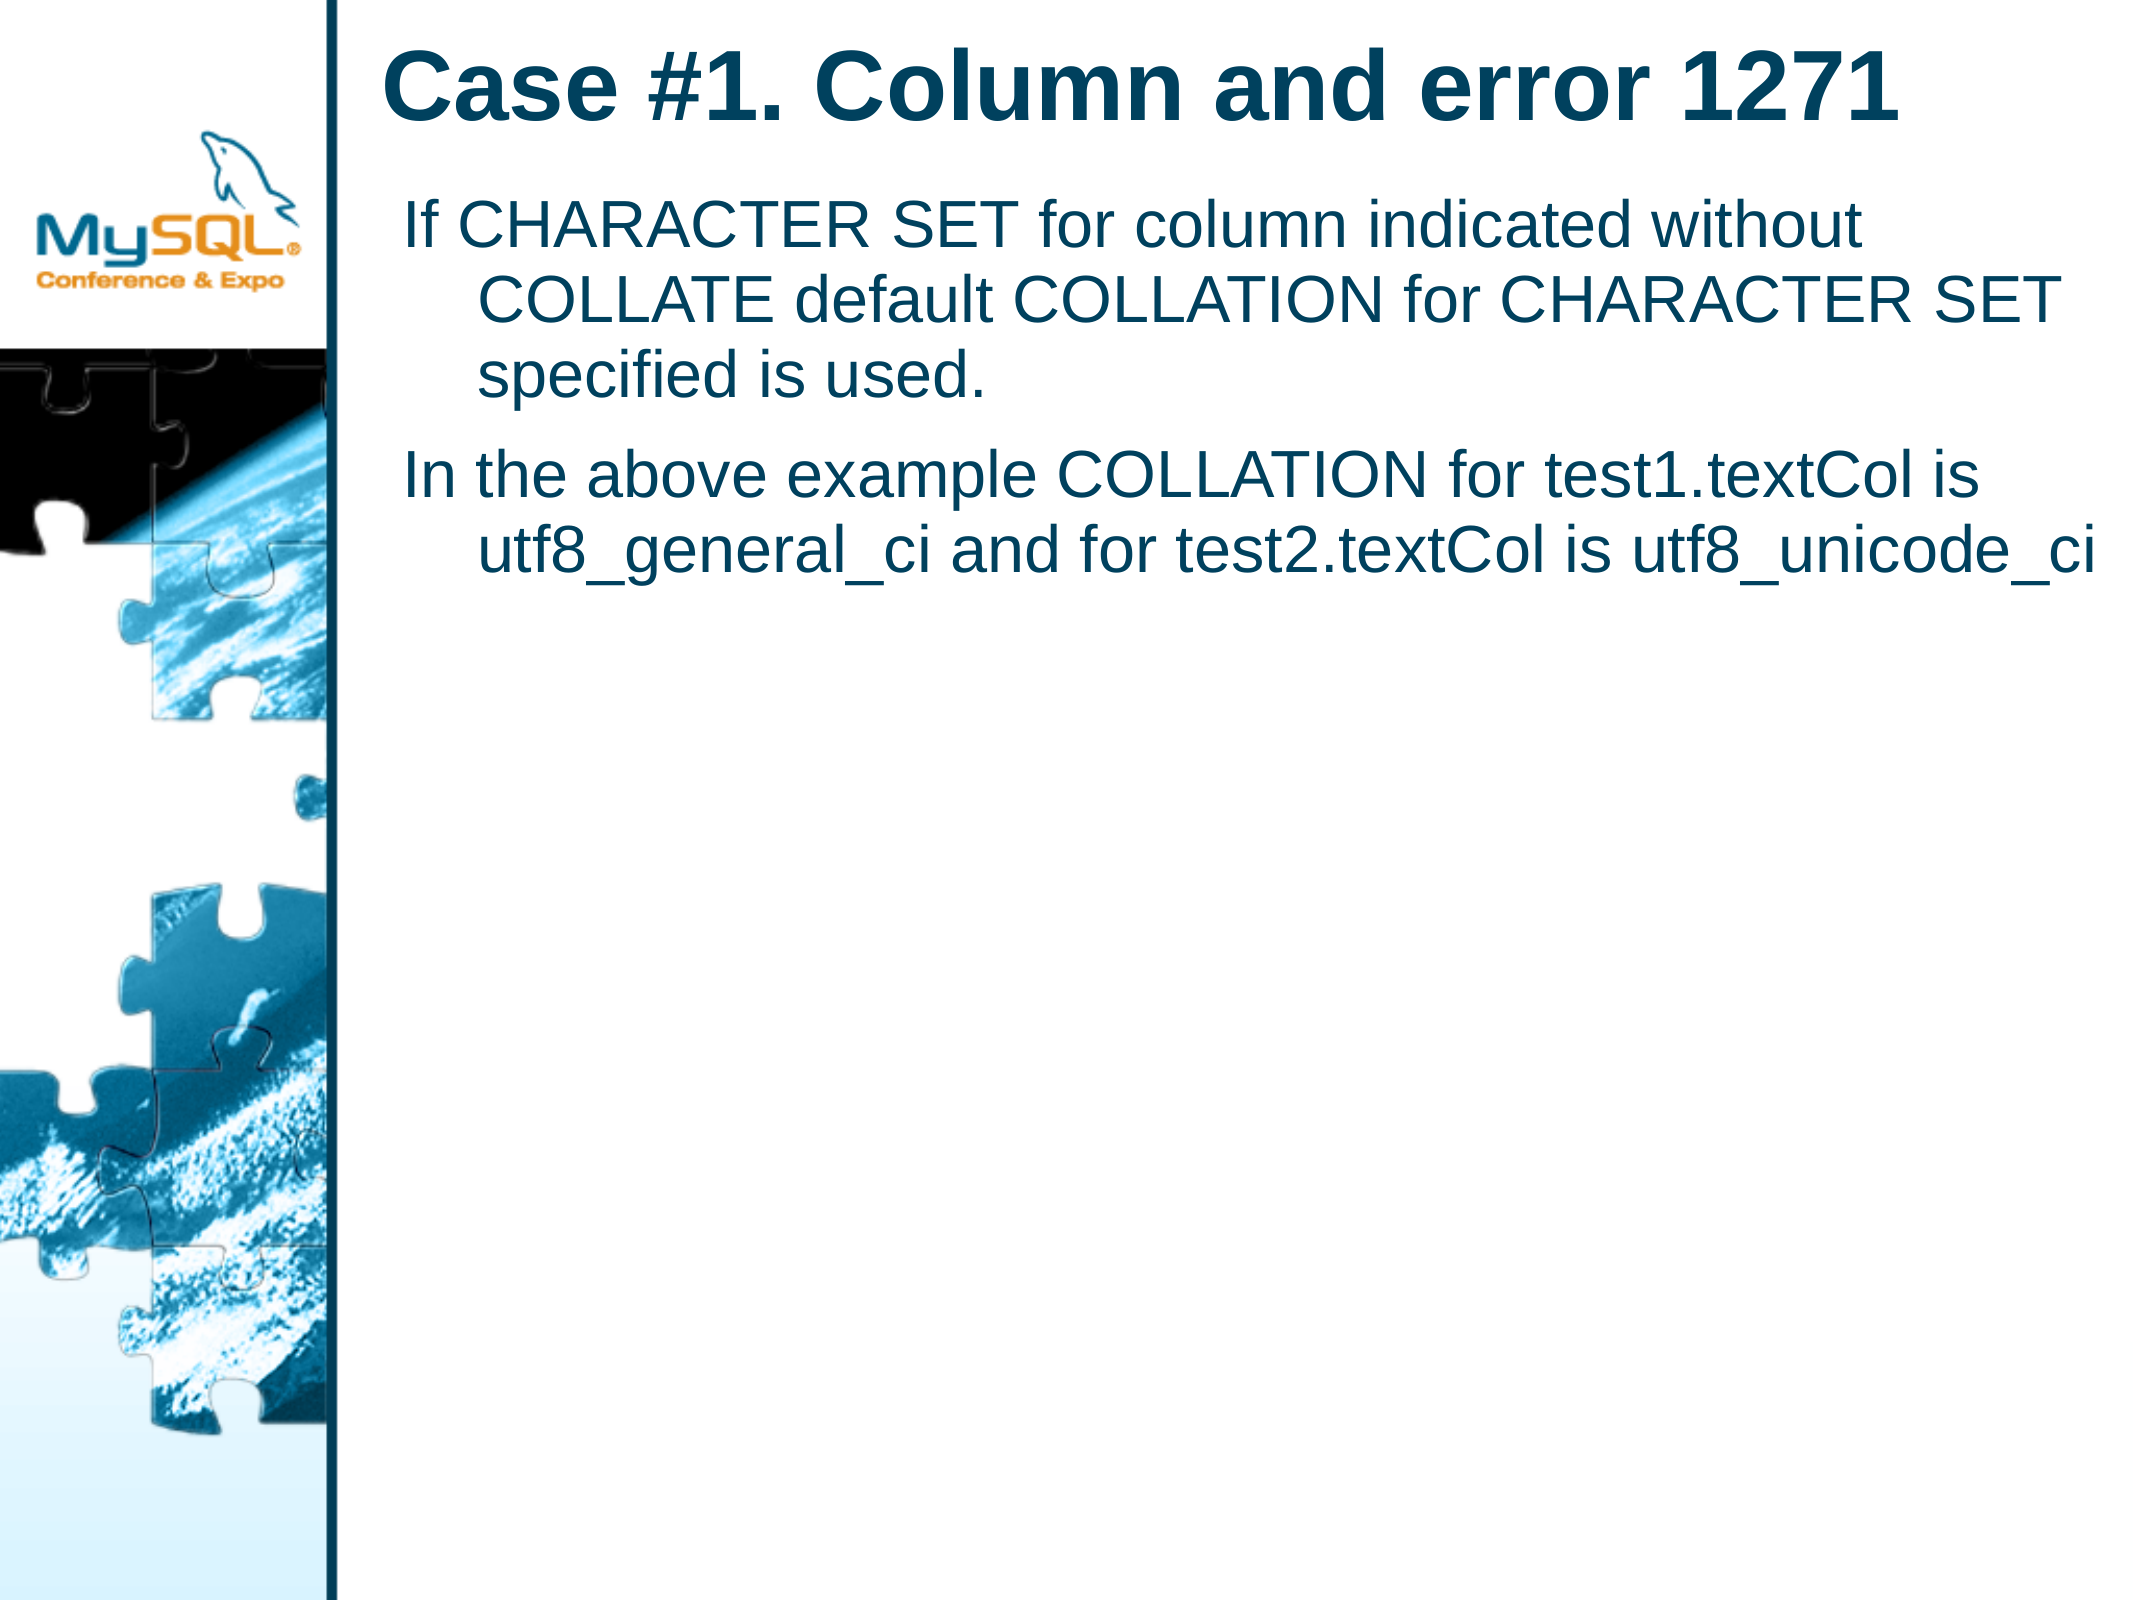

# Case #1. Column and error 1271
If CHARACTER SET for column indicated without COLLATE default COLLATION for CHARACTER SET specified is used.
In the above example COLLATION for test1.textCol is utf8_general_ci and for test2.textCol is utf8_unicode_ci